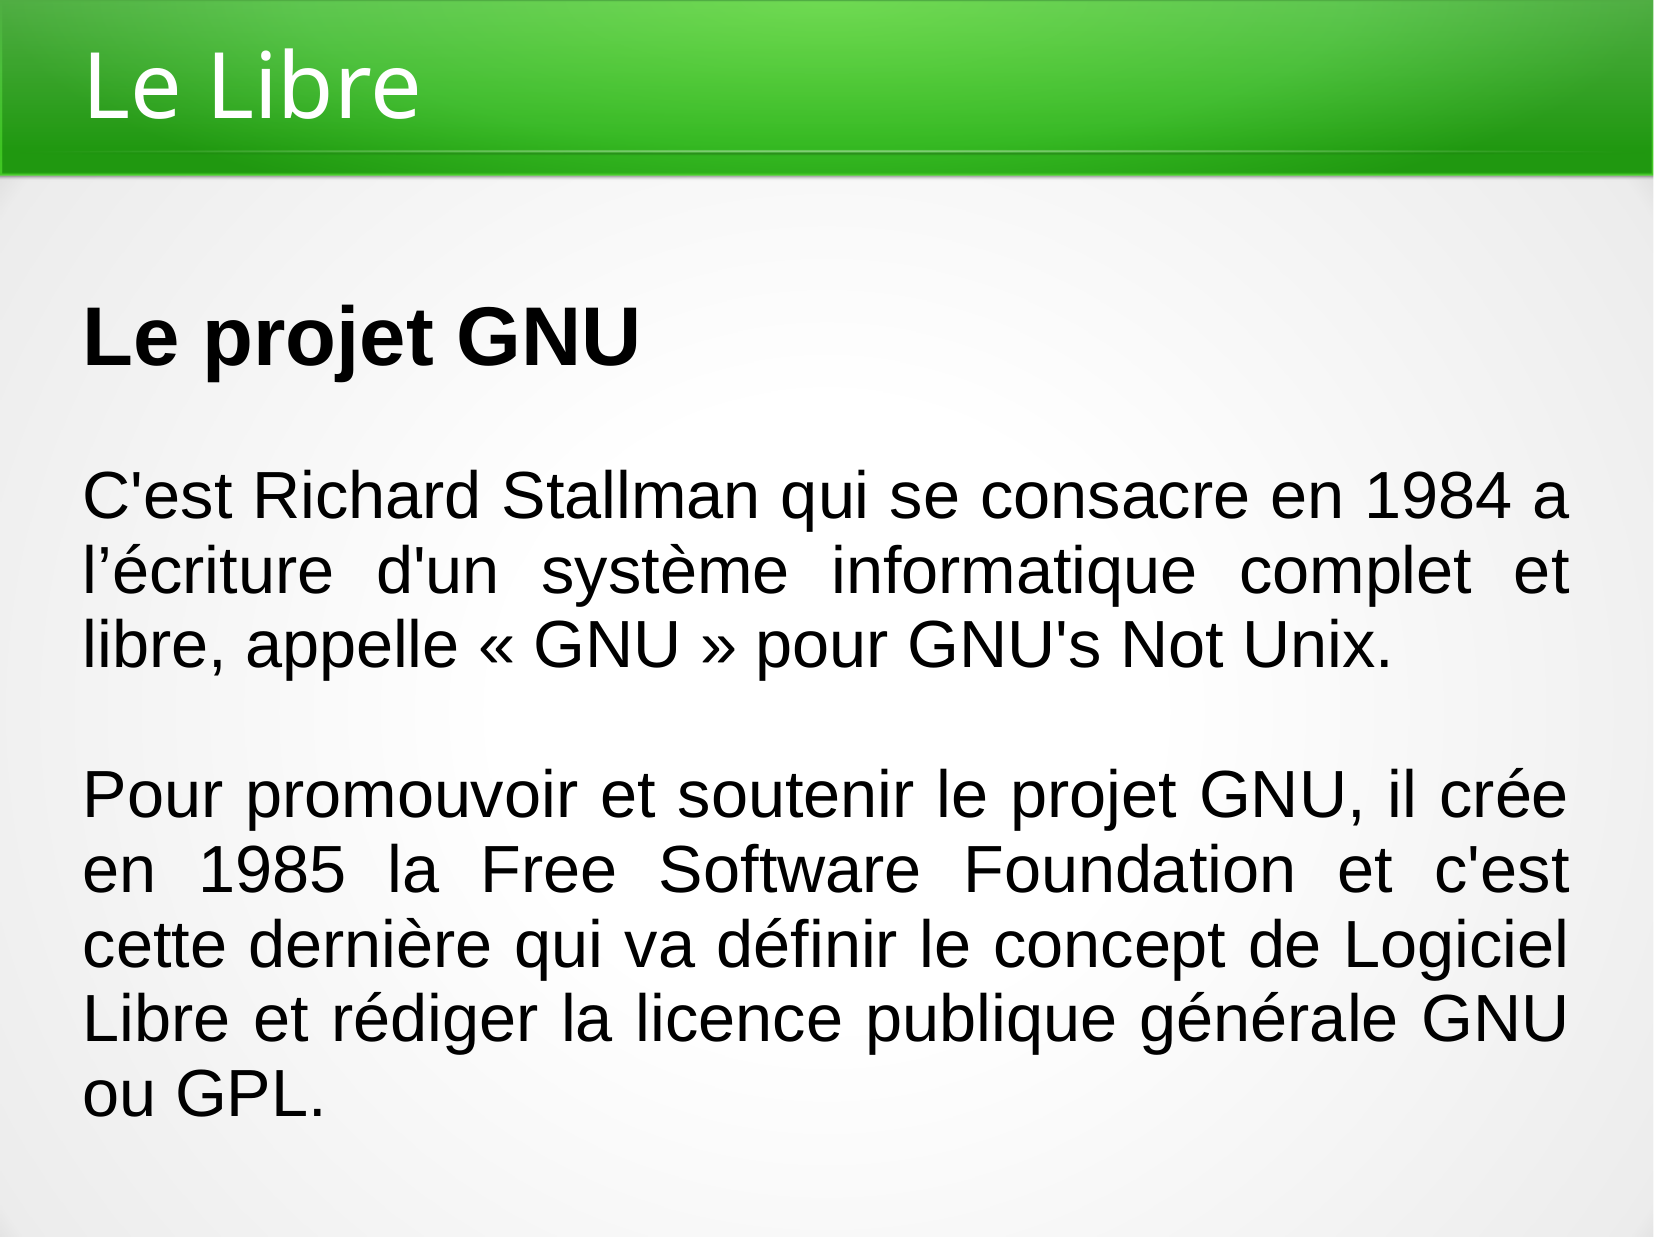

# Le Libre
Le projet GNU
C'est Richard Stallman qui se consacre en 1984 a l’écriture d'un système informatique complet et libre, appelle « GNU » pour GNU's Not Unix.
Pour promouvoir et soutenir le projet GNU, il crée en 1985 la Free Software Foundation et c'est cette dernière qui va définir le concept de Logiciel Libre et rédiger la licence publique générale GNU ou GPL.